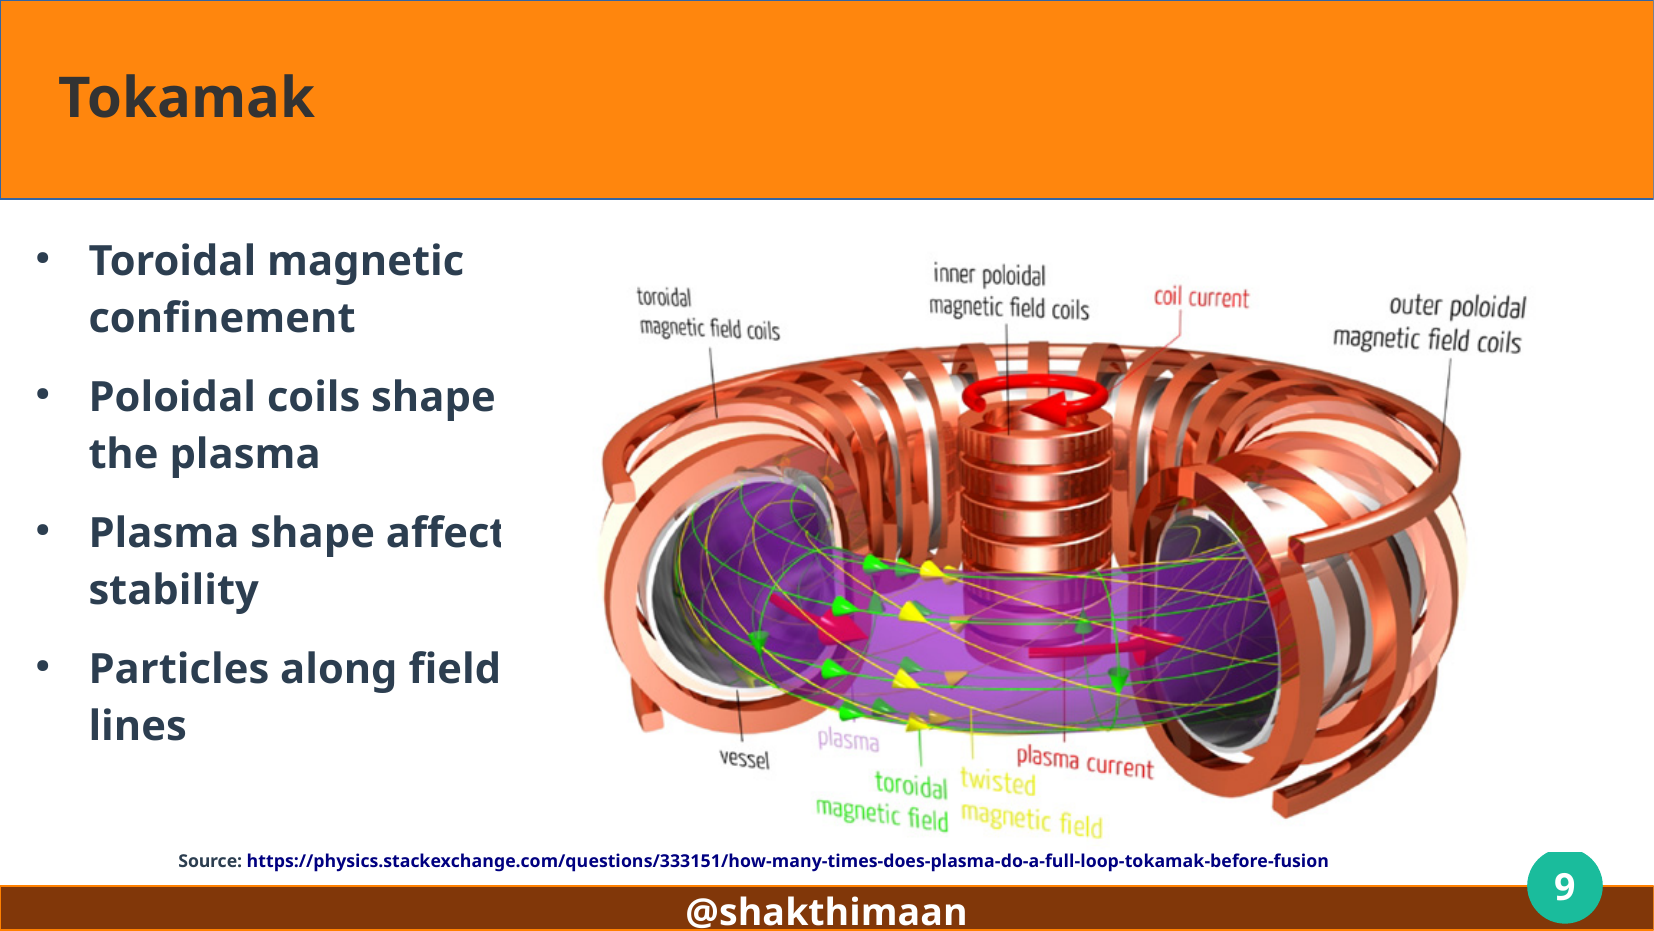

# Tokamak
Toroidal magnetic confinement
Poloidal coils shape the plasma
Plasma shape affects stability
Particles along field lines
9
Source: https://physics.stackexchange.com/questions/333151/how-many-times-does-plasma-do-a-full-loop-tokamak-before-fusion
@shakthimaan